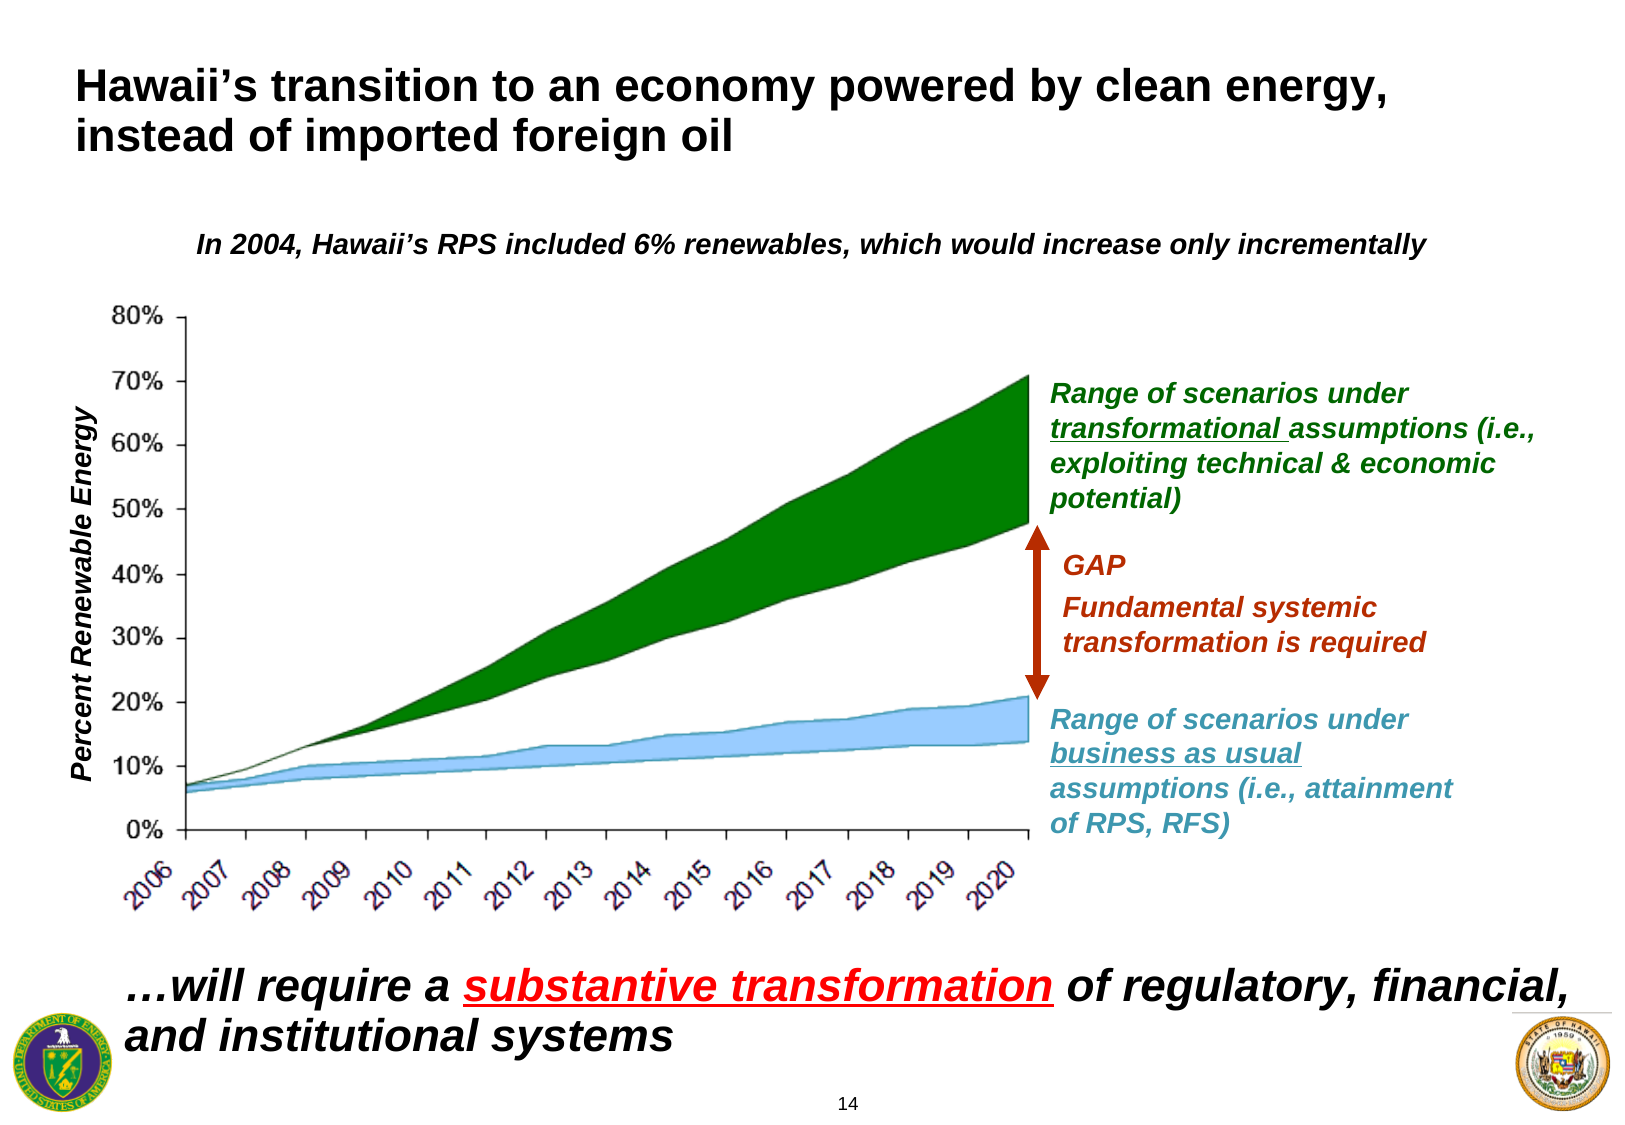

# Hawaii’s transition to an economy powered by clean energy, instead of imported foreign oil
In 2004, Hawaii’s RPS included 6% renewables, which would increase only incrementally
Range of scenarios under transformational assumptions (i.e., exploiting technical & economic potential)
GAP
Fundamental systemic transformation is required
Percent Renewable Energy
Range of scenarios under business as usual assumptions (i.e., attainment of RPS, RFS)
…will require a substantive transformation of regulatory, financial, and institutional systems